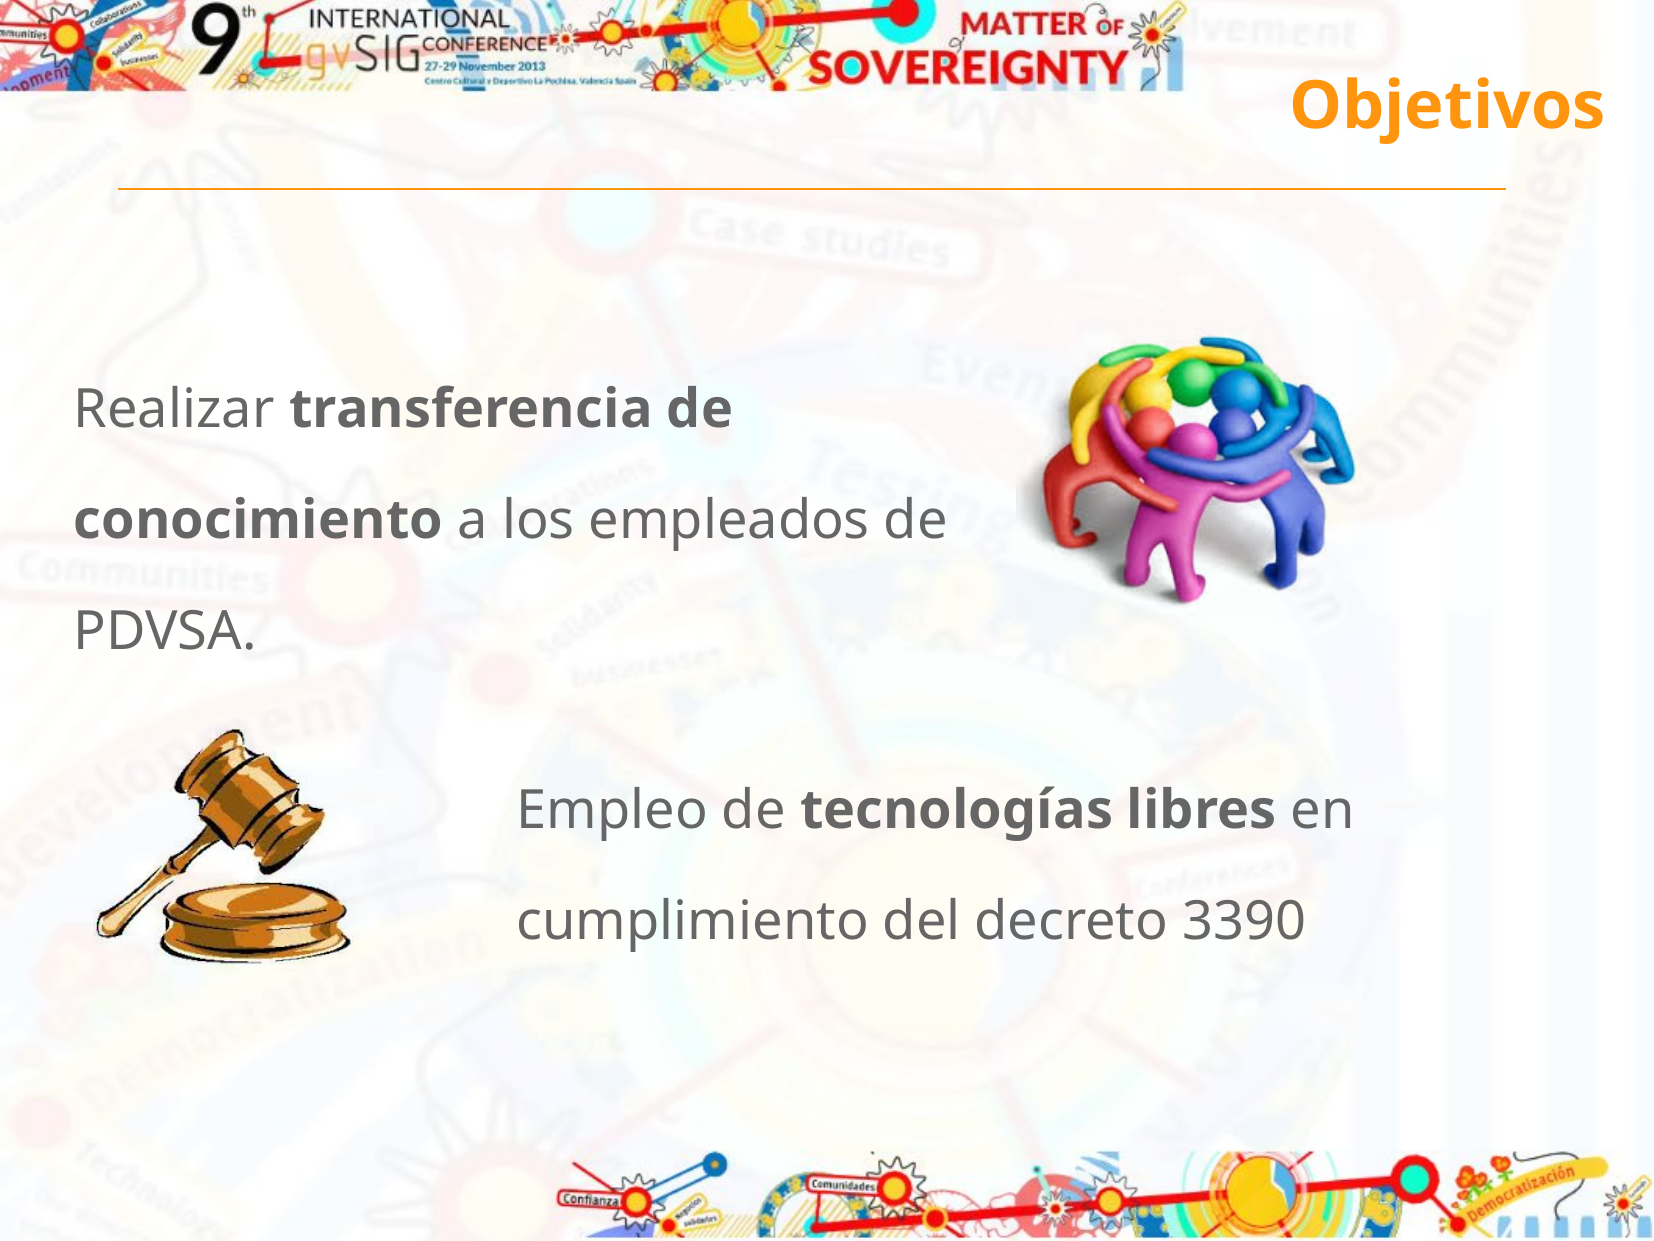

# Objetivos
Realizar transferencia de conocimiento a los empleados de PDVSA.
Empleo de tecnologías libres en cumplimiento del decreto 3390